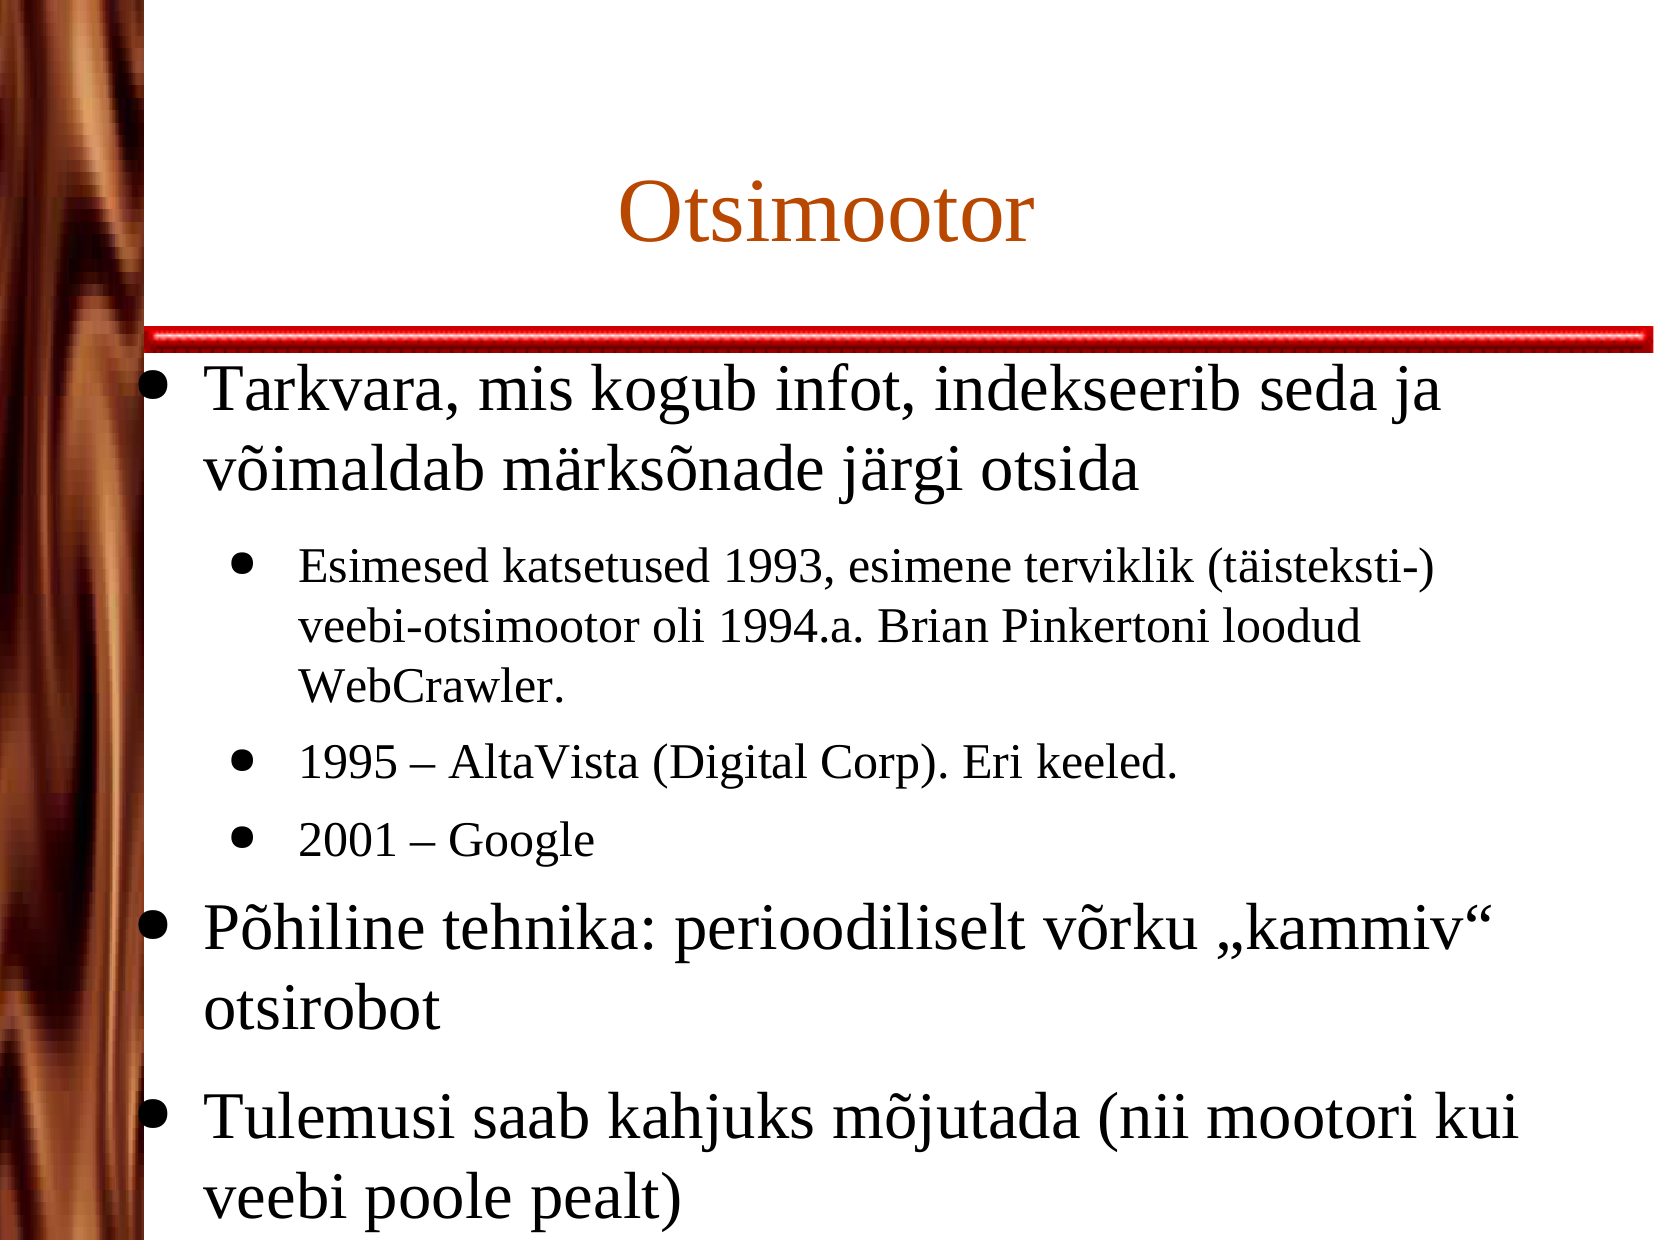

# Otsimootor
Tarkvara, mis kogub infot, indekseerib seda ja võimaldab märksõnade järgi otsida
Esimesed katsetused 1993, esimene terviklik (täisteksti-) veebi-otsimootor oli 1994.a. Brian Pinkertoni loodud WebCrawler.
1995 – AltaVista (Digital Corp). Eri keeled.
2001 – Google
Põhiline tehnika: perioodiliselt võrku „kammiv“ otsirobot
Tulemusi saab kahjuks mõjutada (nii mootori kui veebi poole pealt)